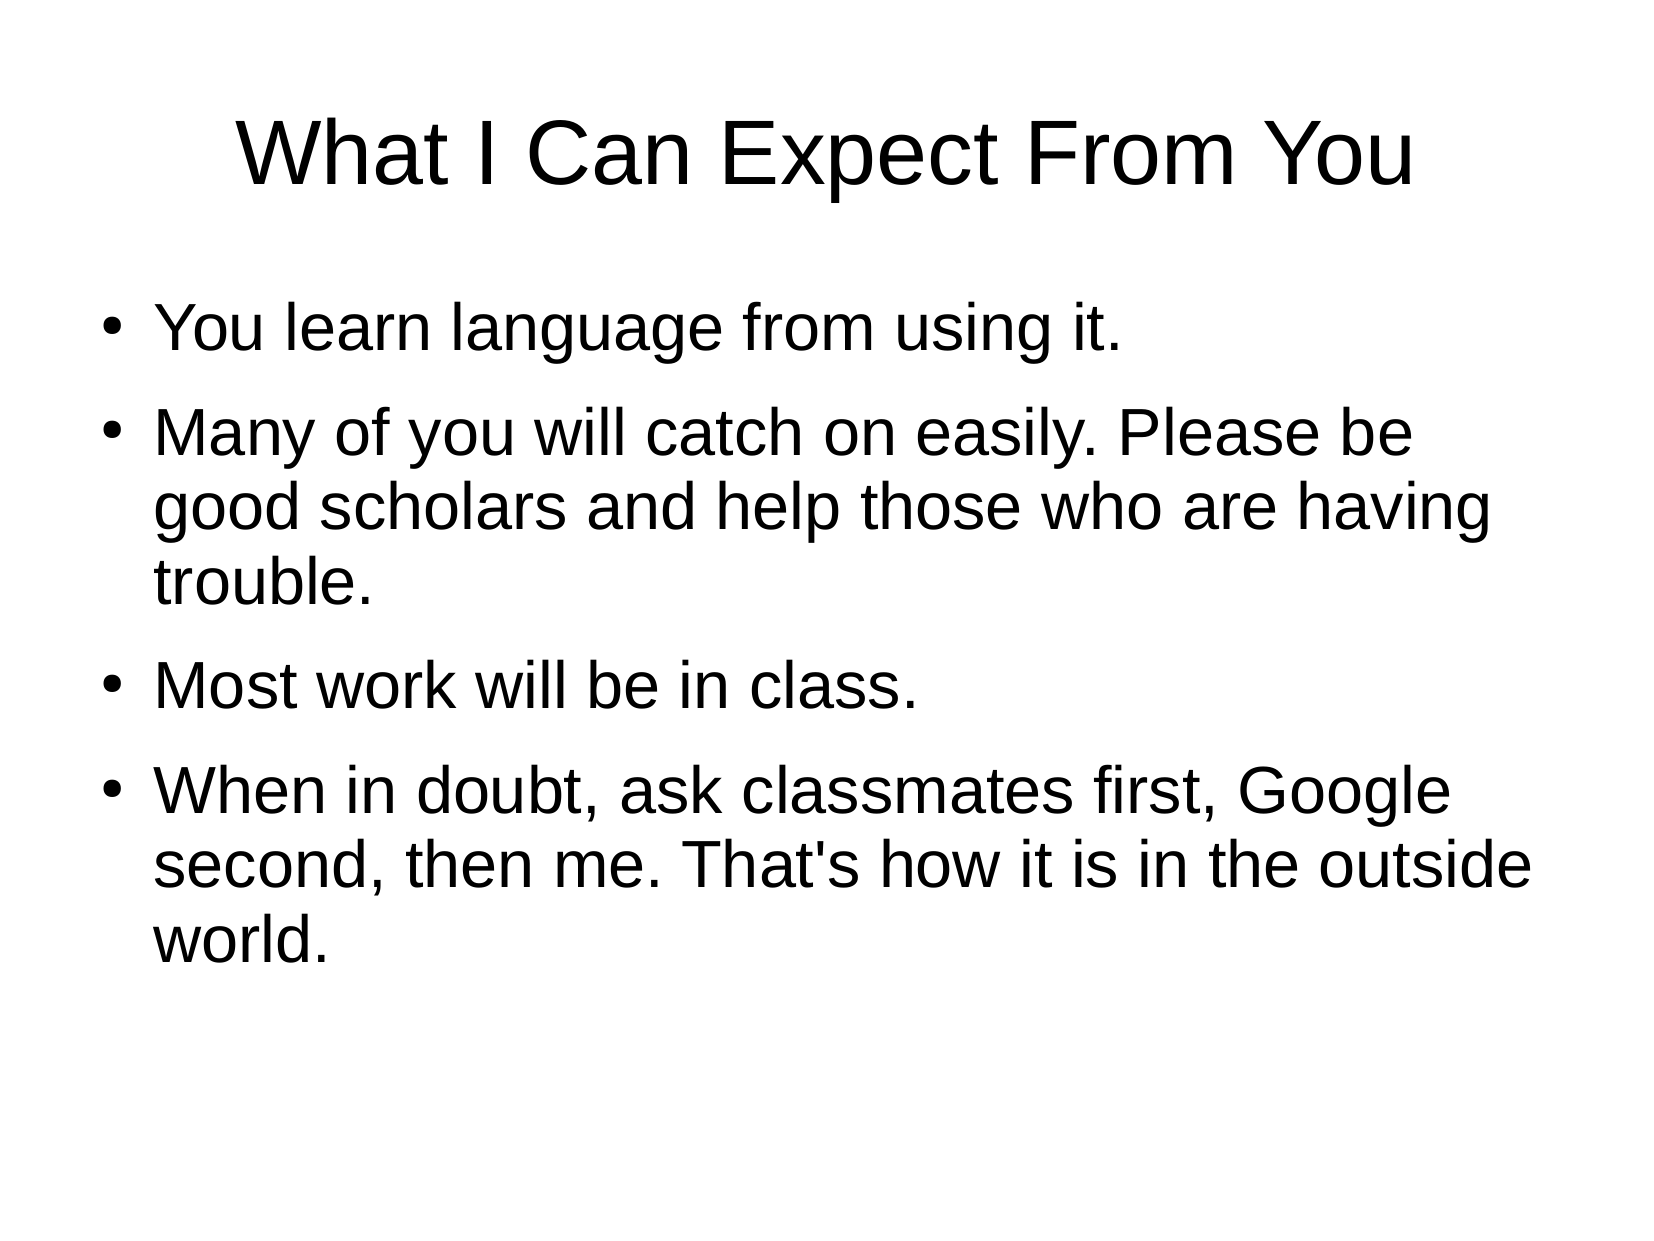

# What I Can Expect From You
You learn language from using it.
Many of you will catch on easily. Please be good scholars and help those who are having trouble.
Most work will be in class.
When in doubt, ask classmates first, Google second, then me. That's how it is in the outside world.